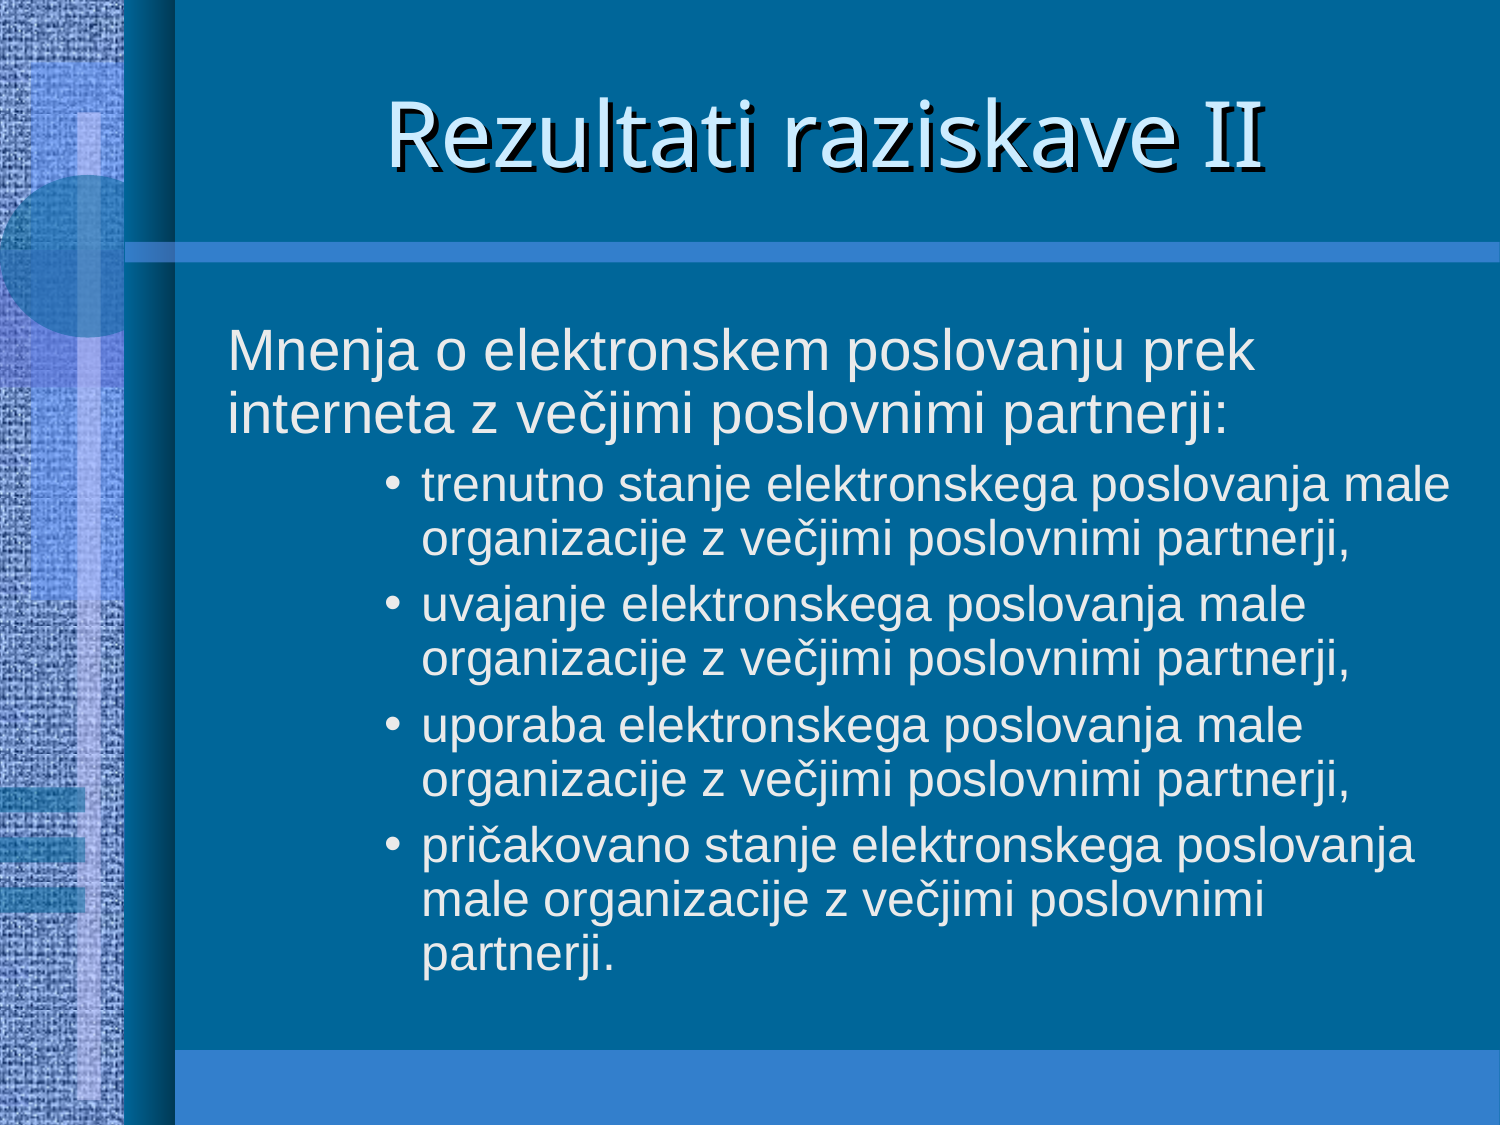

# Rezultati raziskave II
Mnenja o elektronskem poslovanju prek interneta z večjimi poslovnimi partnerji:
trenutno stanje elektronskega poslovanja male organizacije z večjimi poslovnimi partnerji,
uvajanje elektronskega poslovanja male organizacije z večjimi poslovnimi partnerji,
uporaba elektronskega poslovanja male organizacije z večjimi poslovnimi partnerji,
pričakovano stanje elektronskega poslovanja male organizacije z večjimi poslovnimi partnerji.